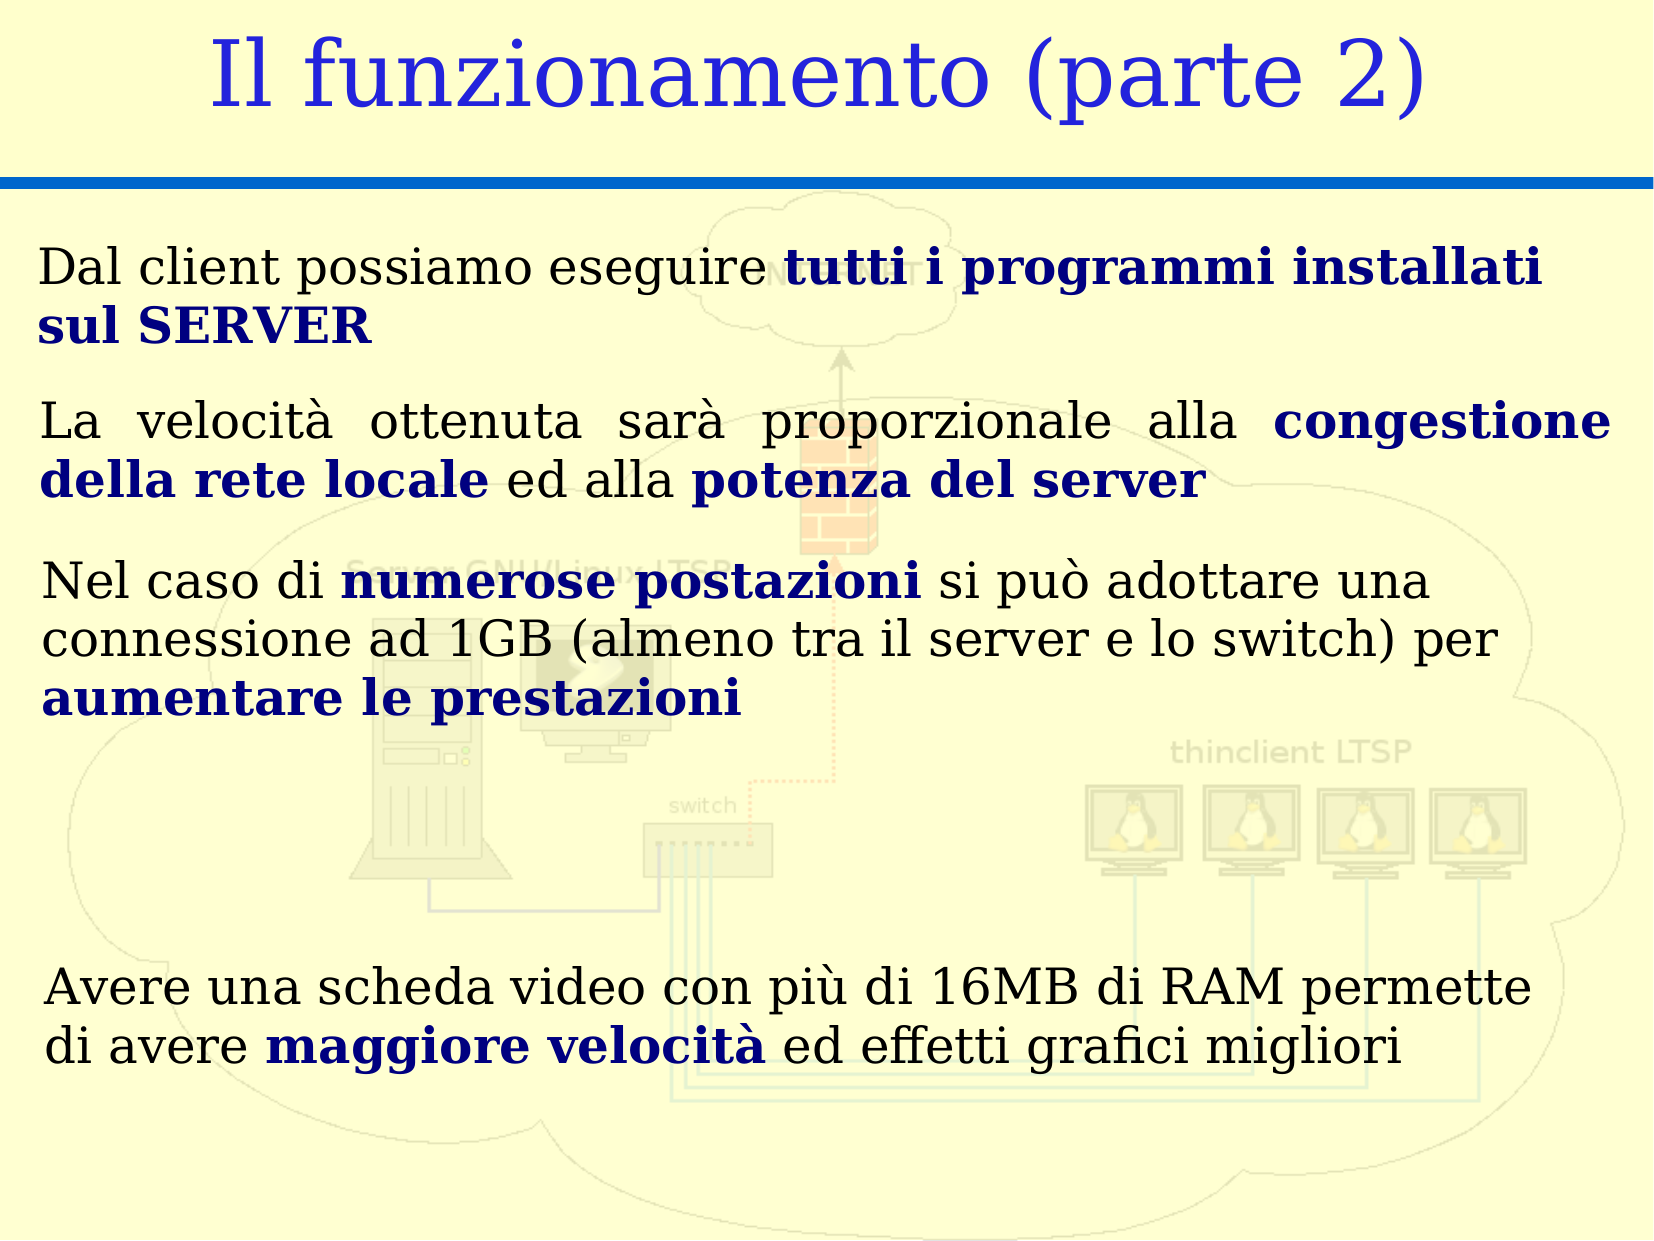

# Il funzionamento (parte 2)
Dal client possiamo eseguire tutti i programmi installati
sul SERVER
La velocità ottenuta sarà proporzionale alla congestione della rete locale ed alla potenza del server
Nel caso di numerose postazioni si può adottare una connessione ad 1GB (almeno tra il server e lo switch) per aumentare le prestazioni
Avere una scheda video con più di 16MB di RAM permette di avere maggiore velocità ed effetti grafici migliori